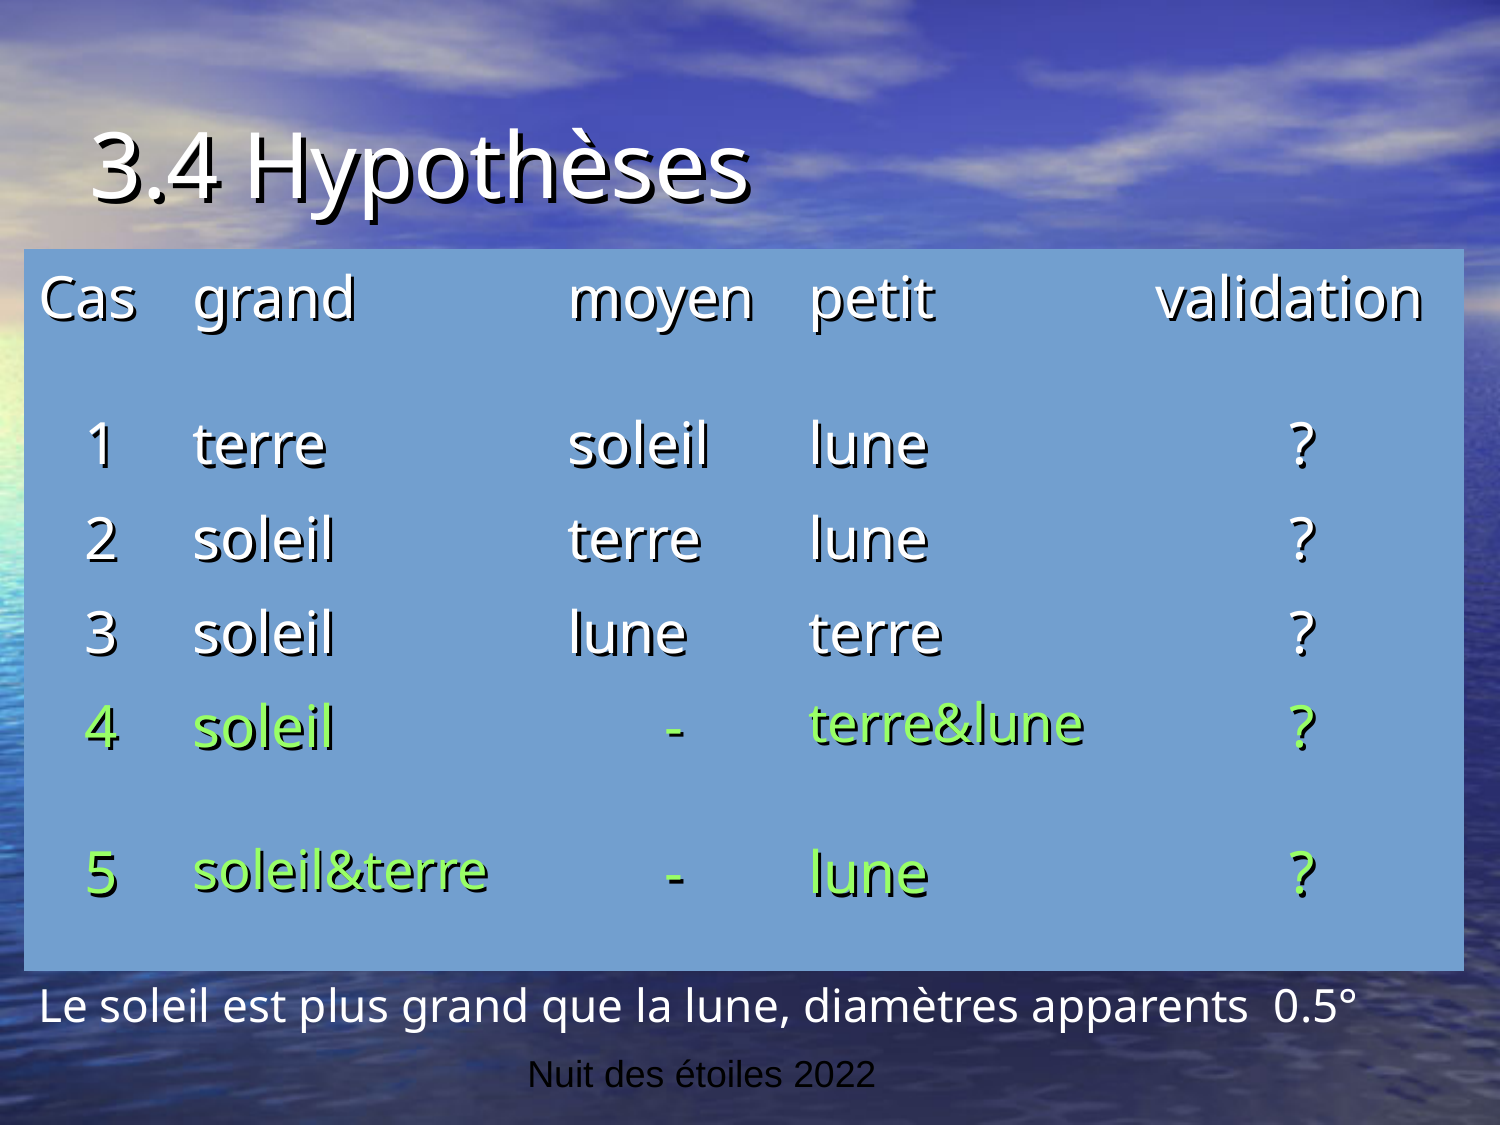

# 3.4 Hypothèses
| Cas | grand | moyen | petit | validation |
| --- | --- | --- | --- | --- |
| 1 | terre | soleil | lune | ? |
| 2 | soleil | terre | lune | ? |
| 3 | soleil | lune | terre | ? |
| 4 | soleil | - | terre&lune | ? |
| 5 | soleil&terre | - | lune | ? |
Le soleil est plus grand que la lune, diamètres apparents 0.5°
Nuit des étoiles 2022